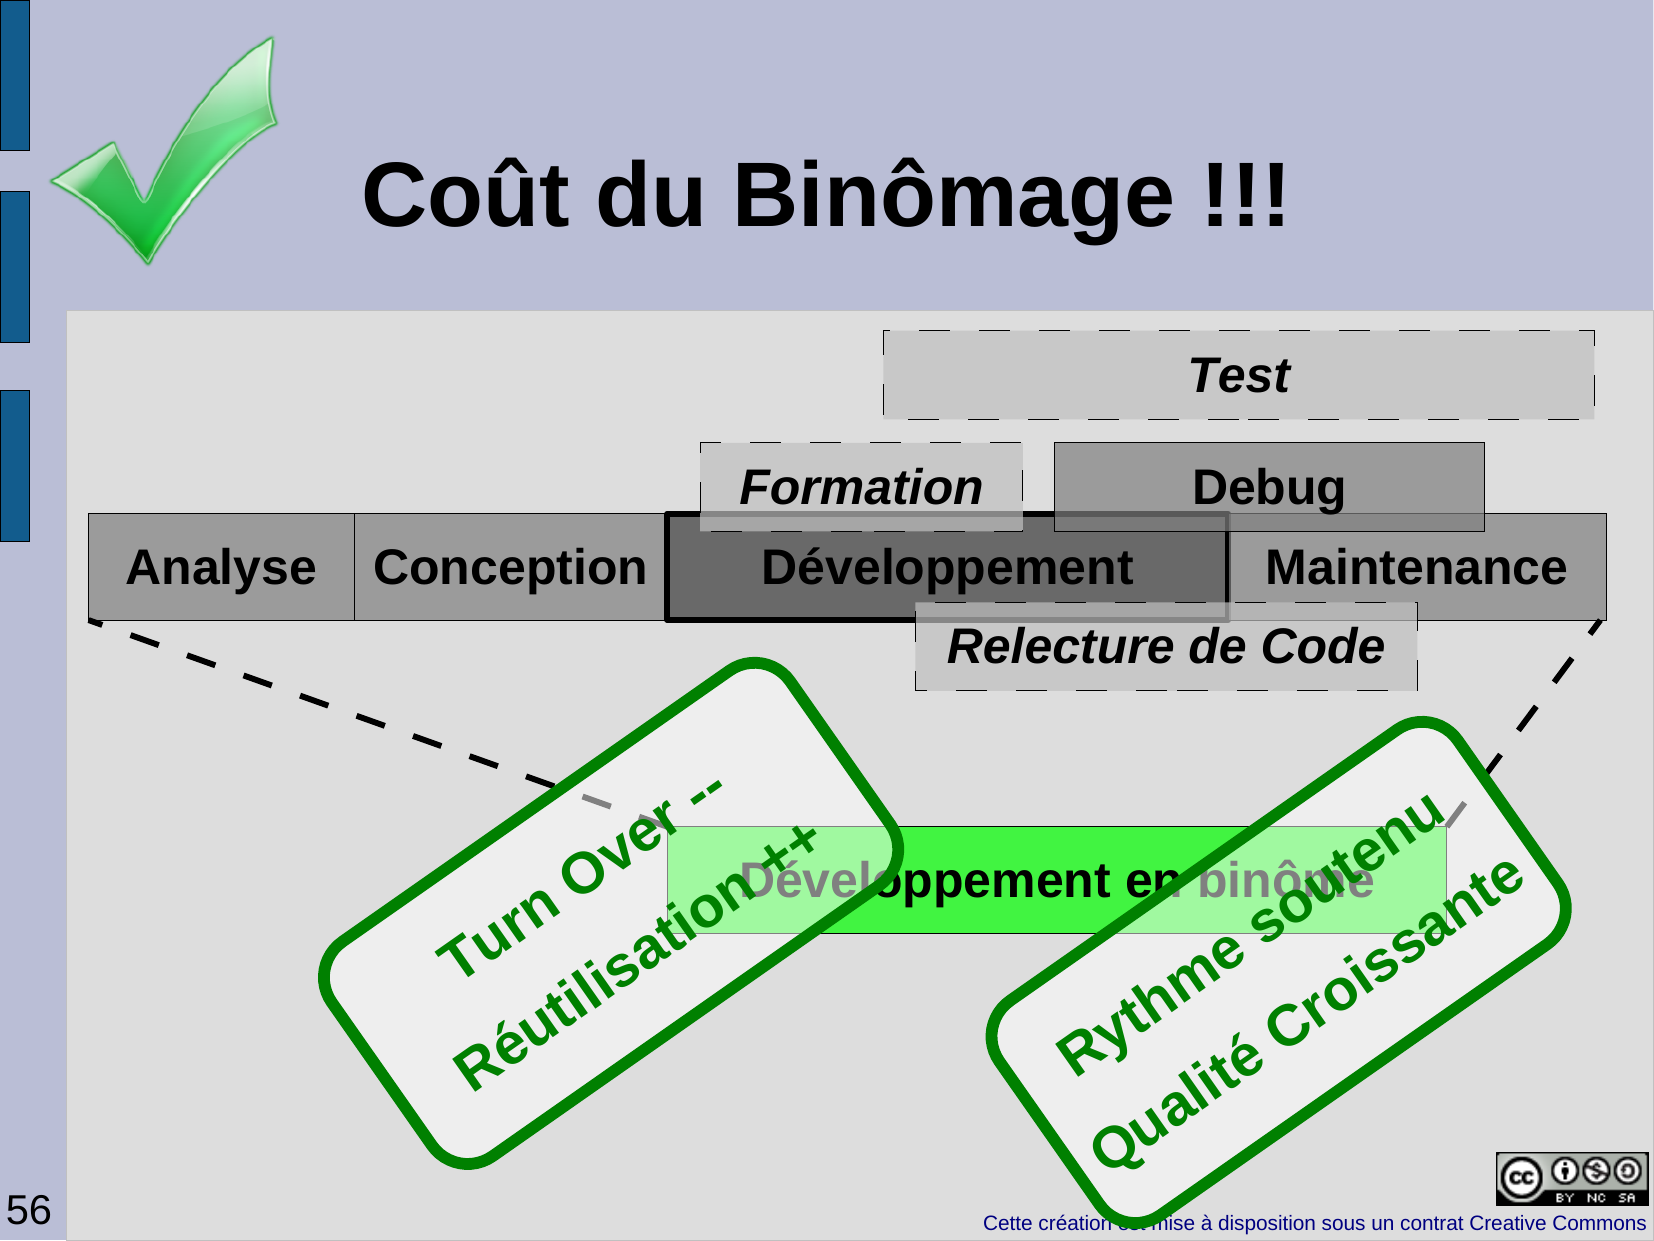

# Coût du Binômage !!!
Test
Formation
Debug
Analyse
Conception
Développement
Maintenance
Relecture de Code
Turn Over --
Réutilisation ++
Développement en binôme
Rythme soutenu
Qualité Croissante